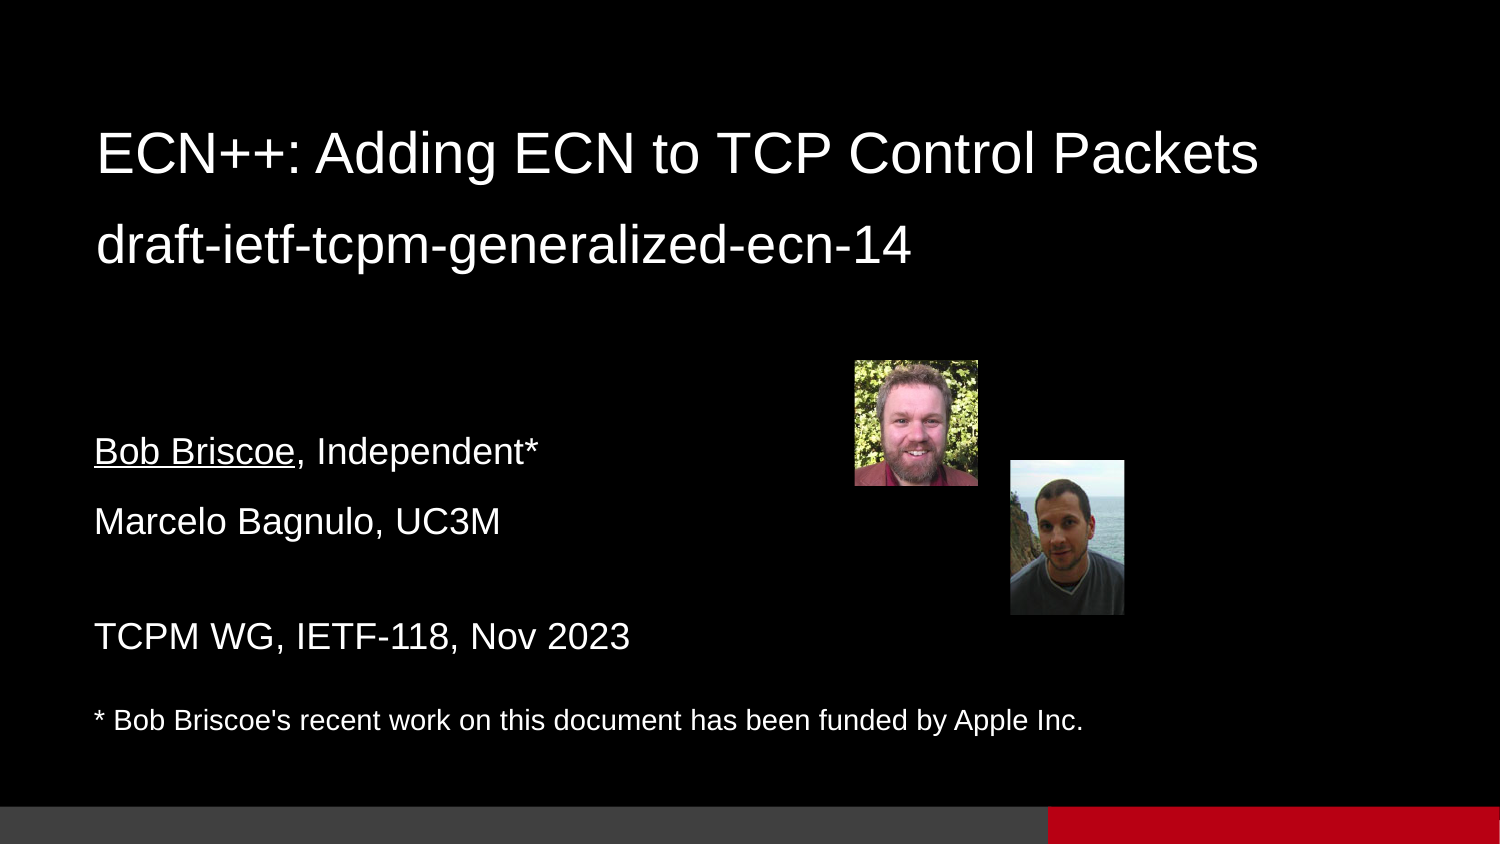

ECN++: Adding ECN to TCP Control Packets
draft-ietf-tcpm-generalized-ecn-14
Bob Briscoe, Independent*
Marcelo Bagnulo, UC3M
TCPM WG, IETF-118, Nov 2023
* Bob Briscoe's recent work on this document has been funded by Apple Inc.